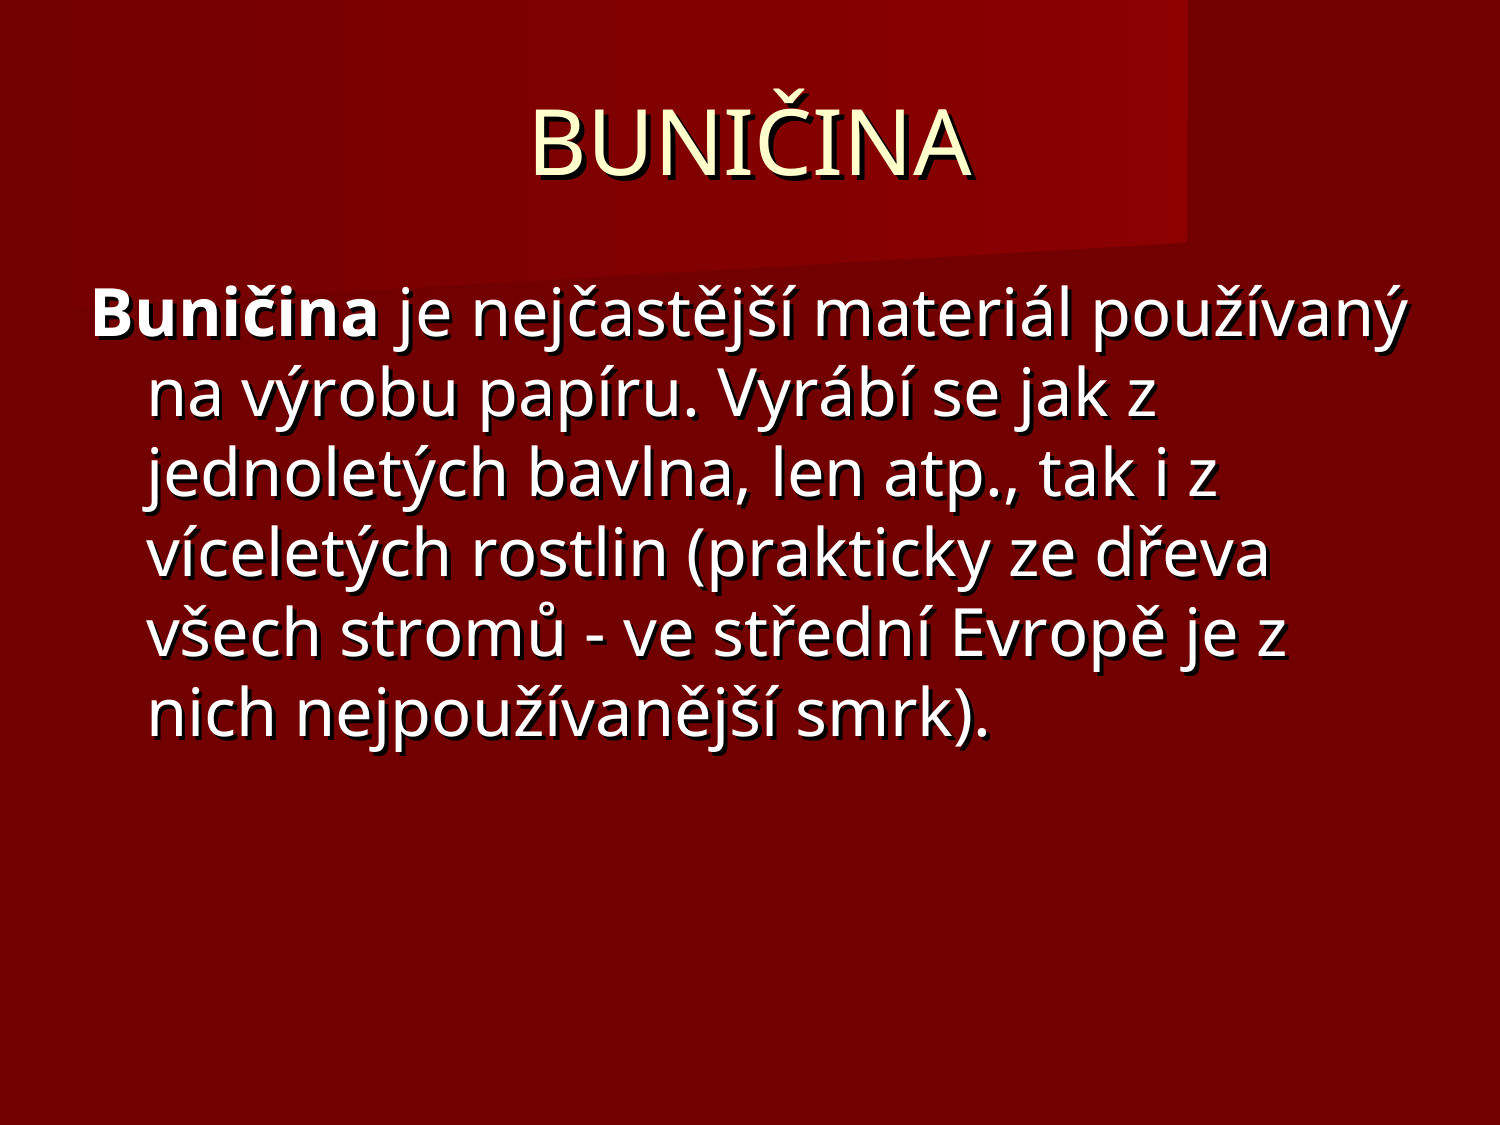

# BUNIČINA
Buničina je nejčastější materiál používaný na výrobu papíru. Vyrábí se jak z jednoletých bavlna, len atp., tak i z víceletých rostlin (prakticky ze dřeva všech stromů - ve střední Evropě je z nich nejpoužívanější smrk).